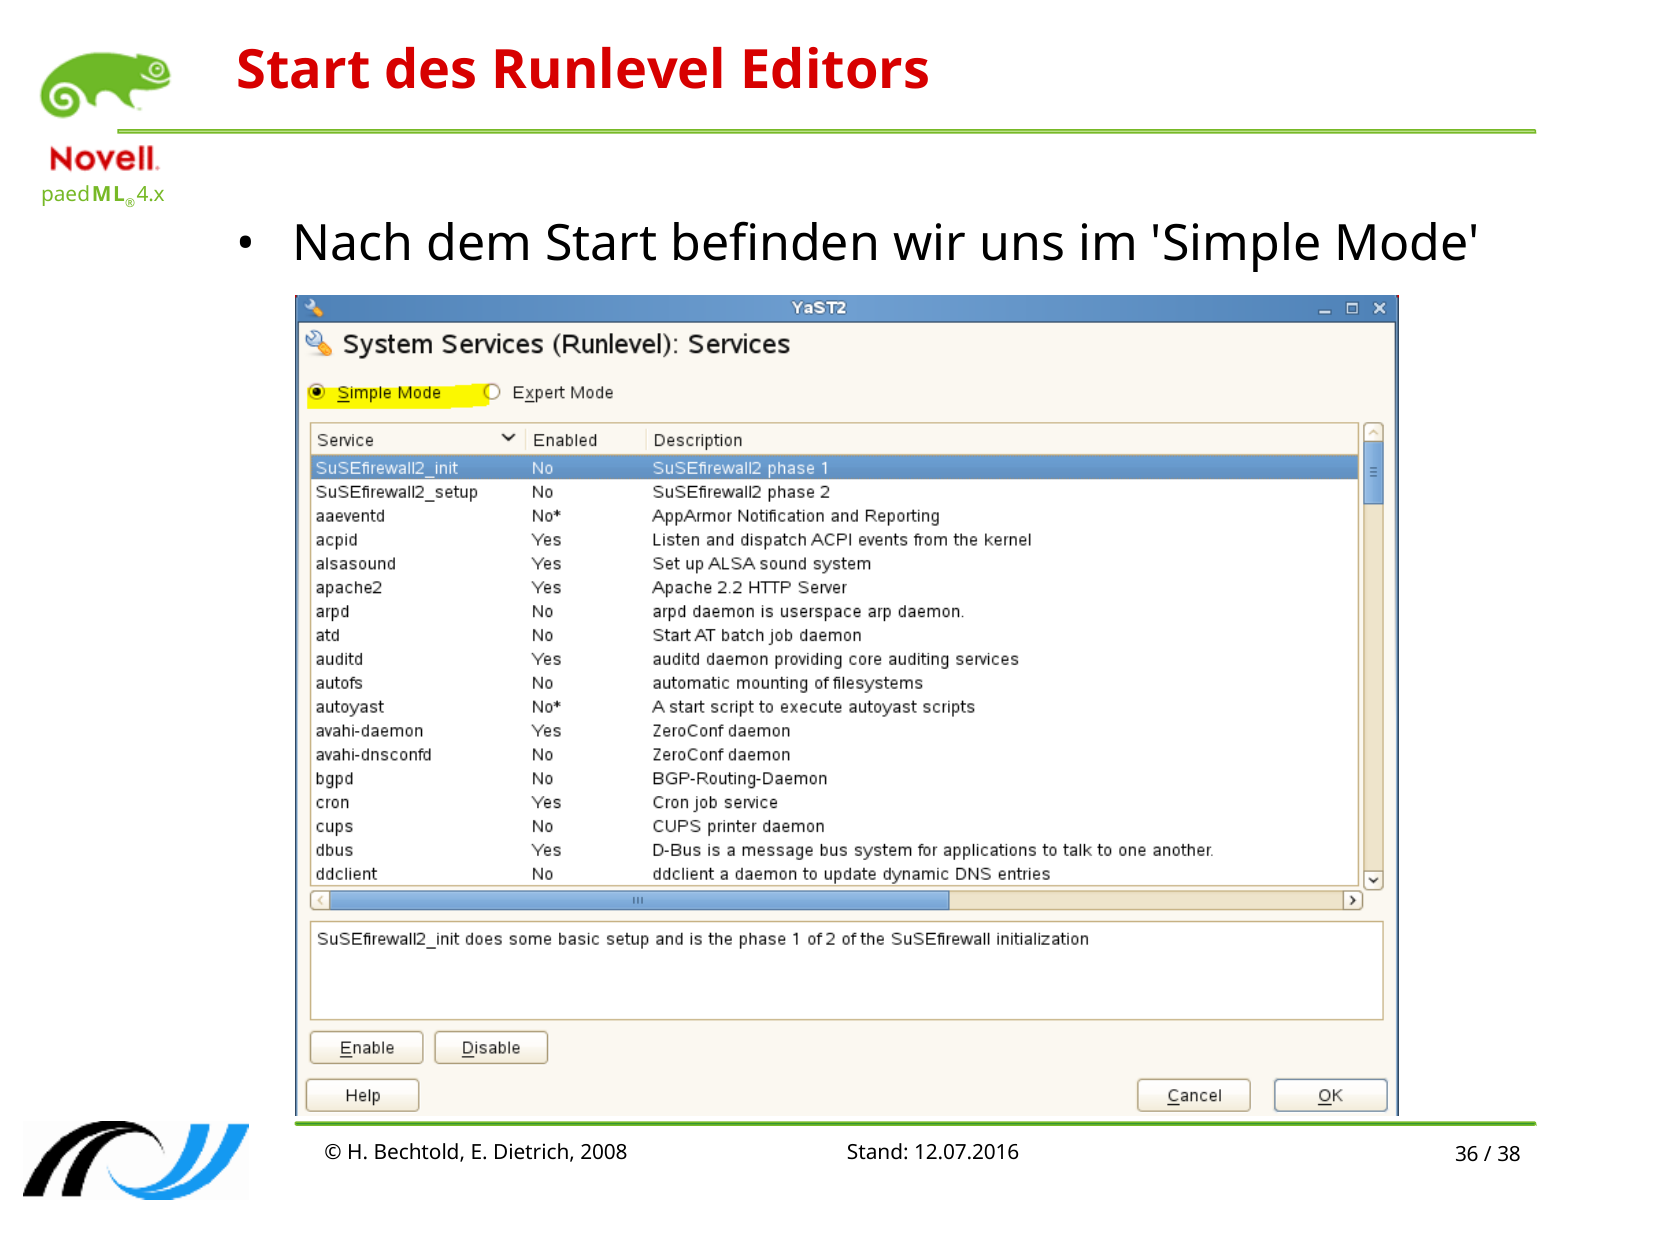

# Start des Runlevel Editors
Nach dem Start befinden wir uns im 'Simple Mode'
© H. Bechtold, E. Dietrich, 2008
12.07.2016
36